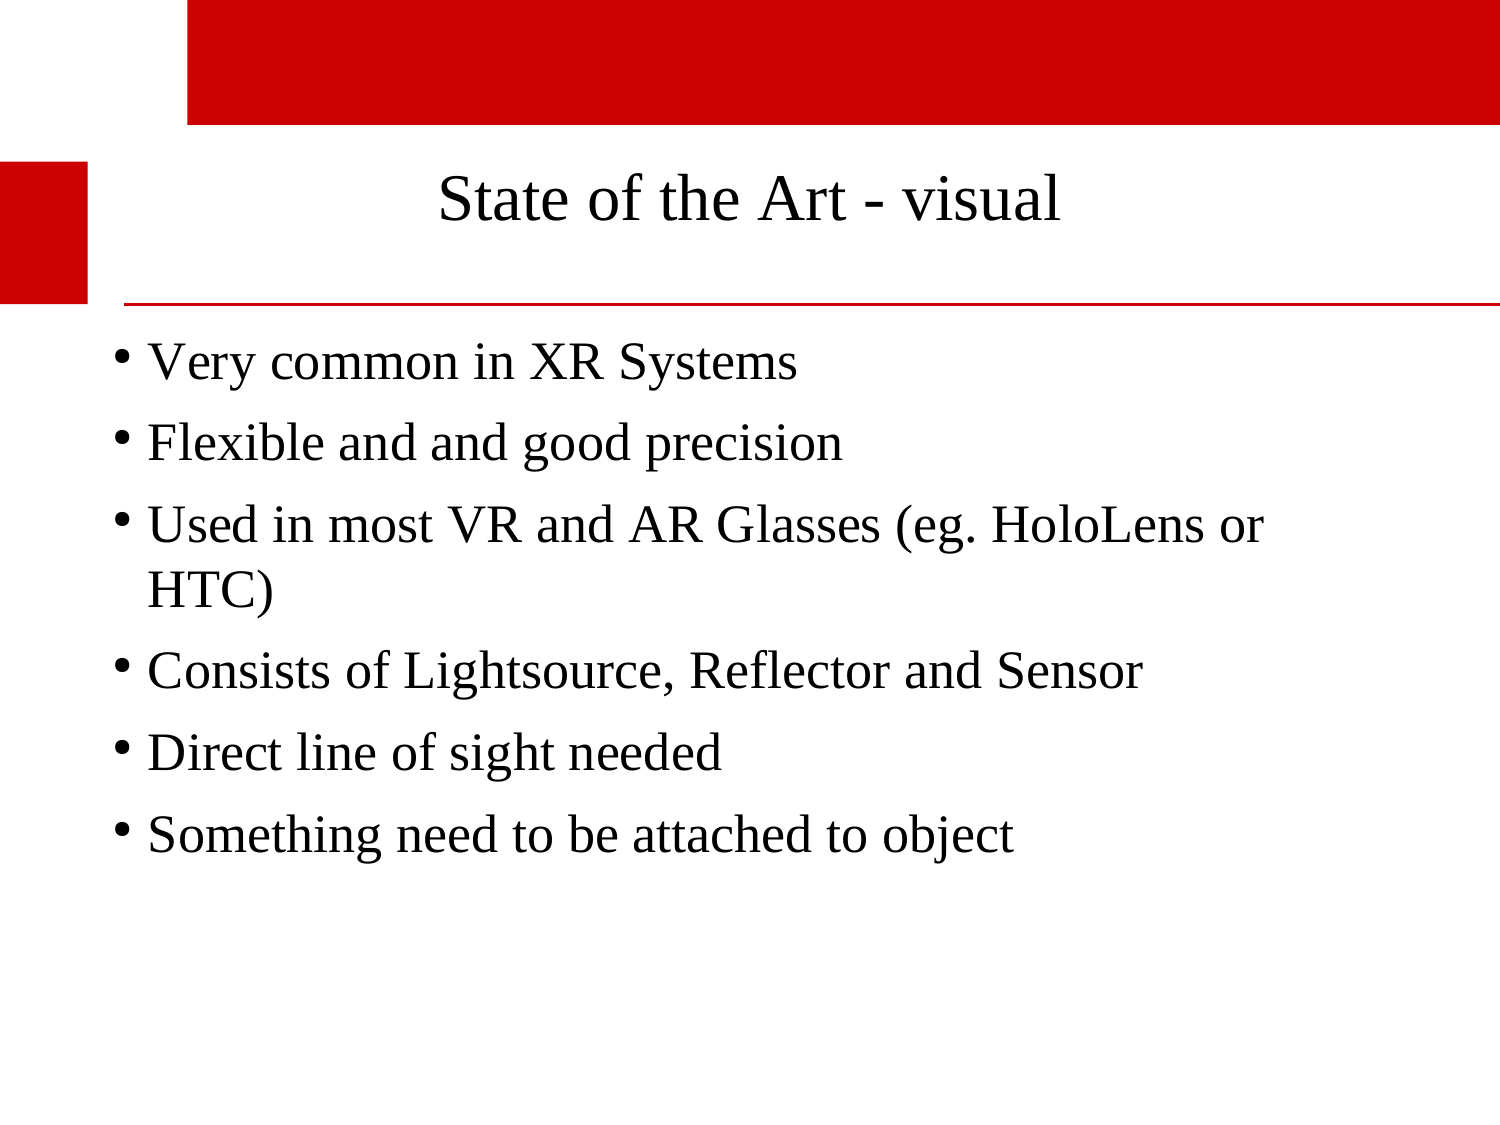

# State of the Art - visual
Very common in XR Systems
Flexible and and good precision
Used in most VR and AR Glasses (eg. HoloLens or HTC)
Consists of Lightsource, Reflector and Sensor
Direct line of sight needed
Something need to be attached to object